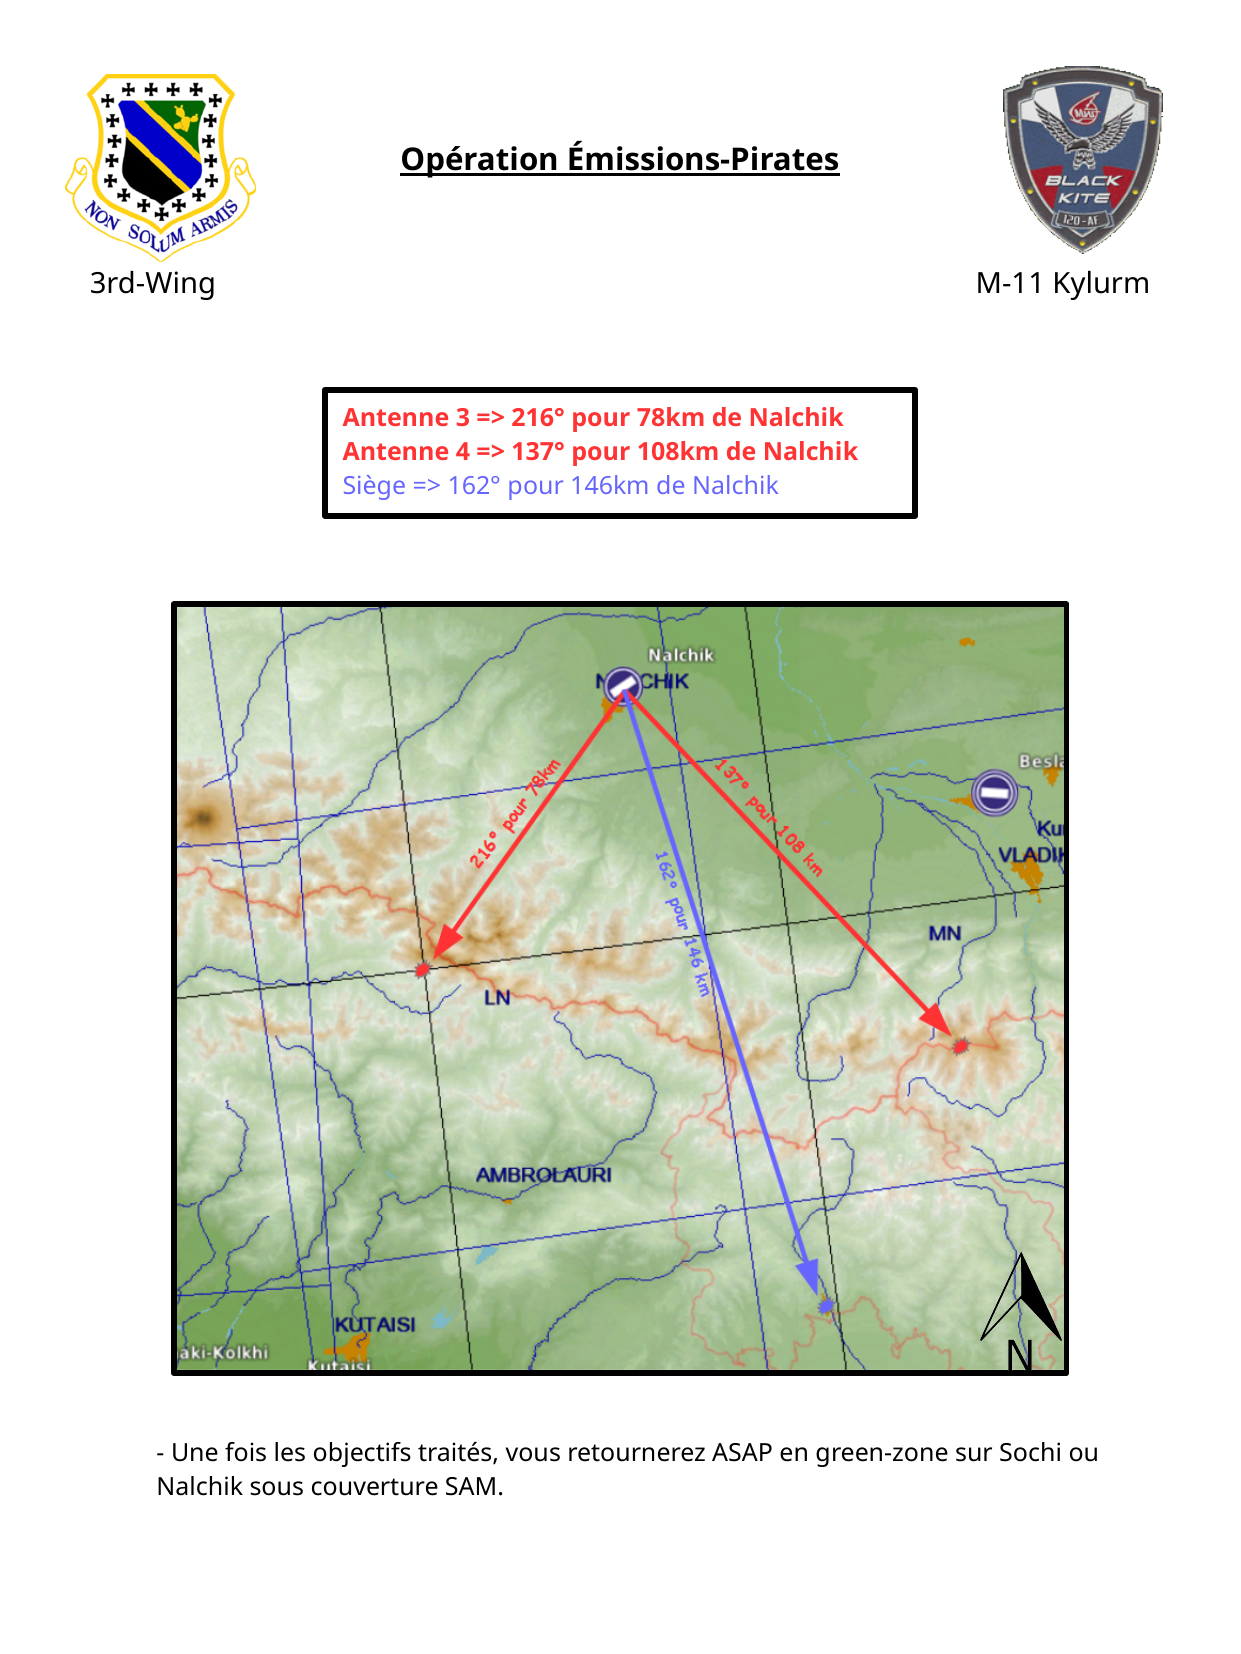

# Opération Émissions-Pirates 3rd-Wing											M-11 Kylurm
Antenne 3 => 216° pour 78km de Nalchik
Antenne 4 => 137° pour 108km de Nalchik
Siège => 162° pour 146km de Nalchik
- Une fois les objectifs traités, vous retournerez ASAP en green-zone sur Sochi ou Nalchik sous couverture SAM.